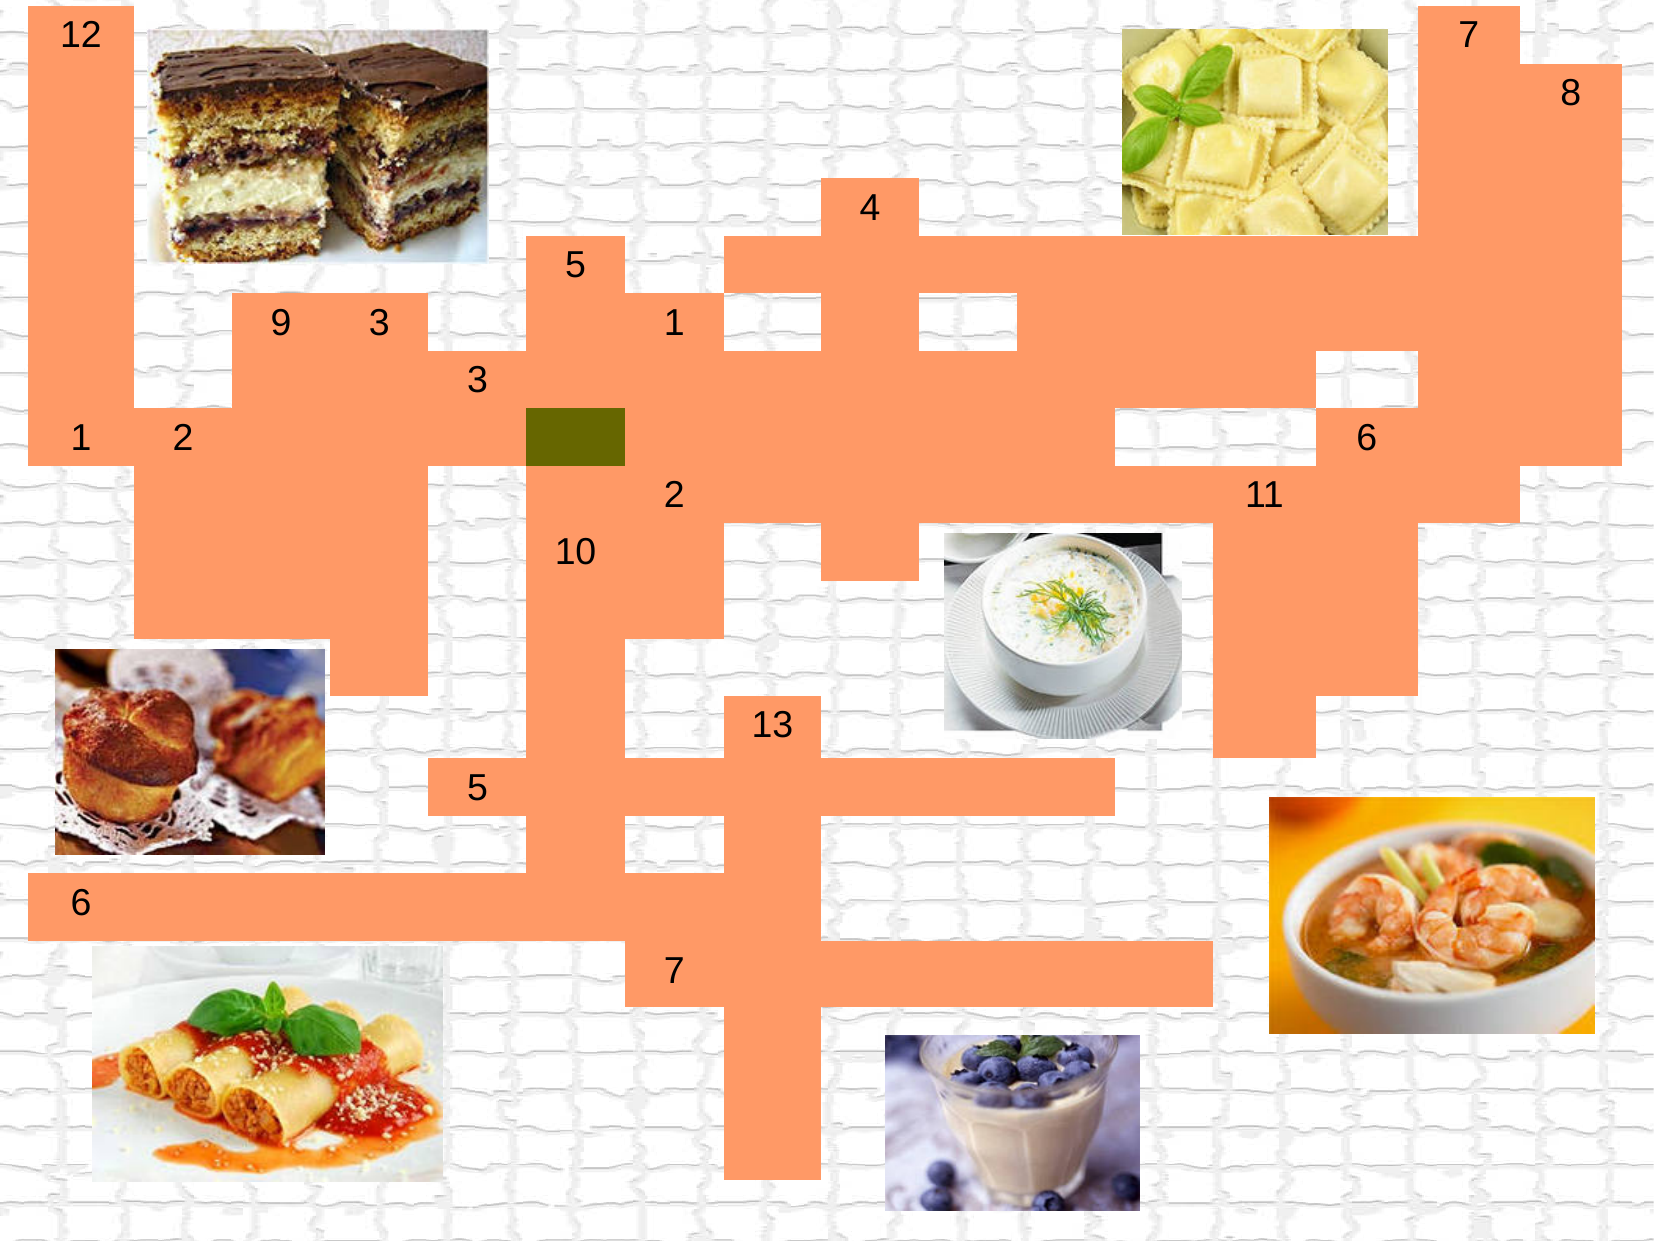

| 12 | | | | | | | | | | | | | | 7 | |
| --- | --- | --- | --- | --- | --- | --- | --- | --- | --- | --- | --- | --- | --- | --- | --- |
| | | | | | | | | | | | | | | | 8 |
| | | | | | | | | | | | | | | | |
| | | | | | | | | 4 | | | | | | | |
| | | | | | 5 | | | | | | | | | | |
| | | 9 | 3 | | | 1 | | | | | | | | | |
| | | | | 3 | | | | | | | | | | | |
| 1 | 2 | | | | | | | | | | | | 6 | | |
| | | | | | | 2 | | | | | | 11 | | | |
| | | | | | 10 | | | | | | | | | | |
| | | | | | | | | | | | | | | | |
| | | | | | | | | | | | | | | | |
| | | | | | | | 13 | | | | | | | | |
| | | | | 5 | | | | | | | | | | | |
| | | | | | | | | | | | | | | | |
| 6 | | | | | | | | | | | | | | | |
| | | | | | | 7 | | | | | | | | | |
| | | | | | | | | | | | | | | | |
| | | | | | | | | | | | | | | | |
| | | | | | | | | | | | | | | | |